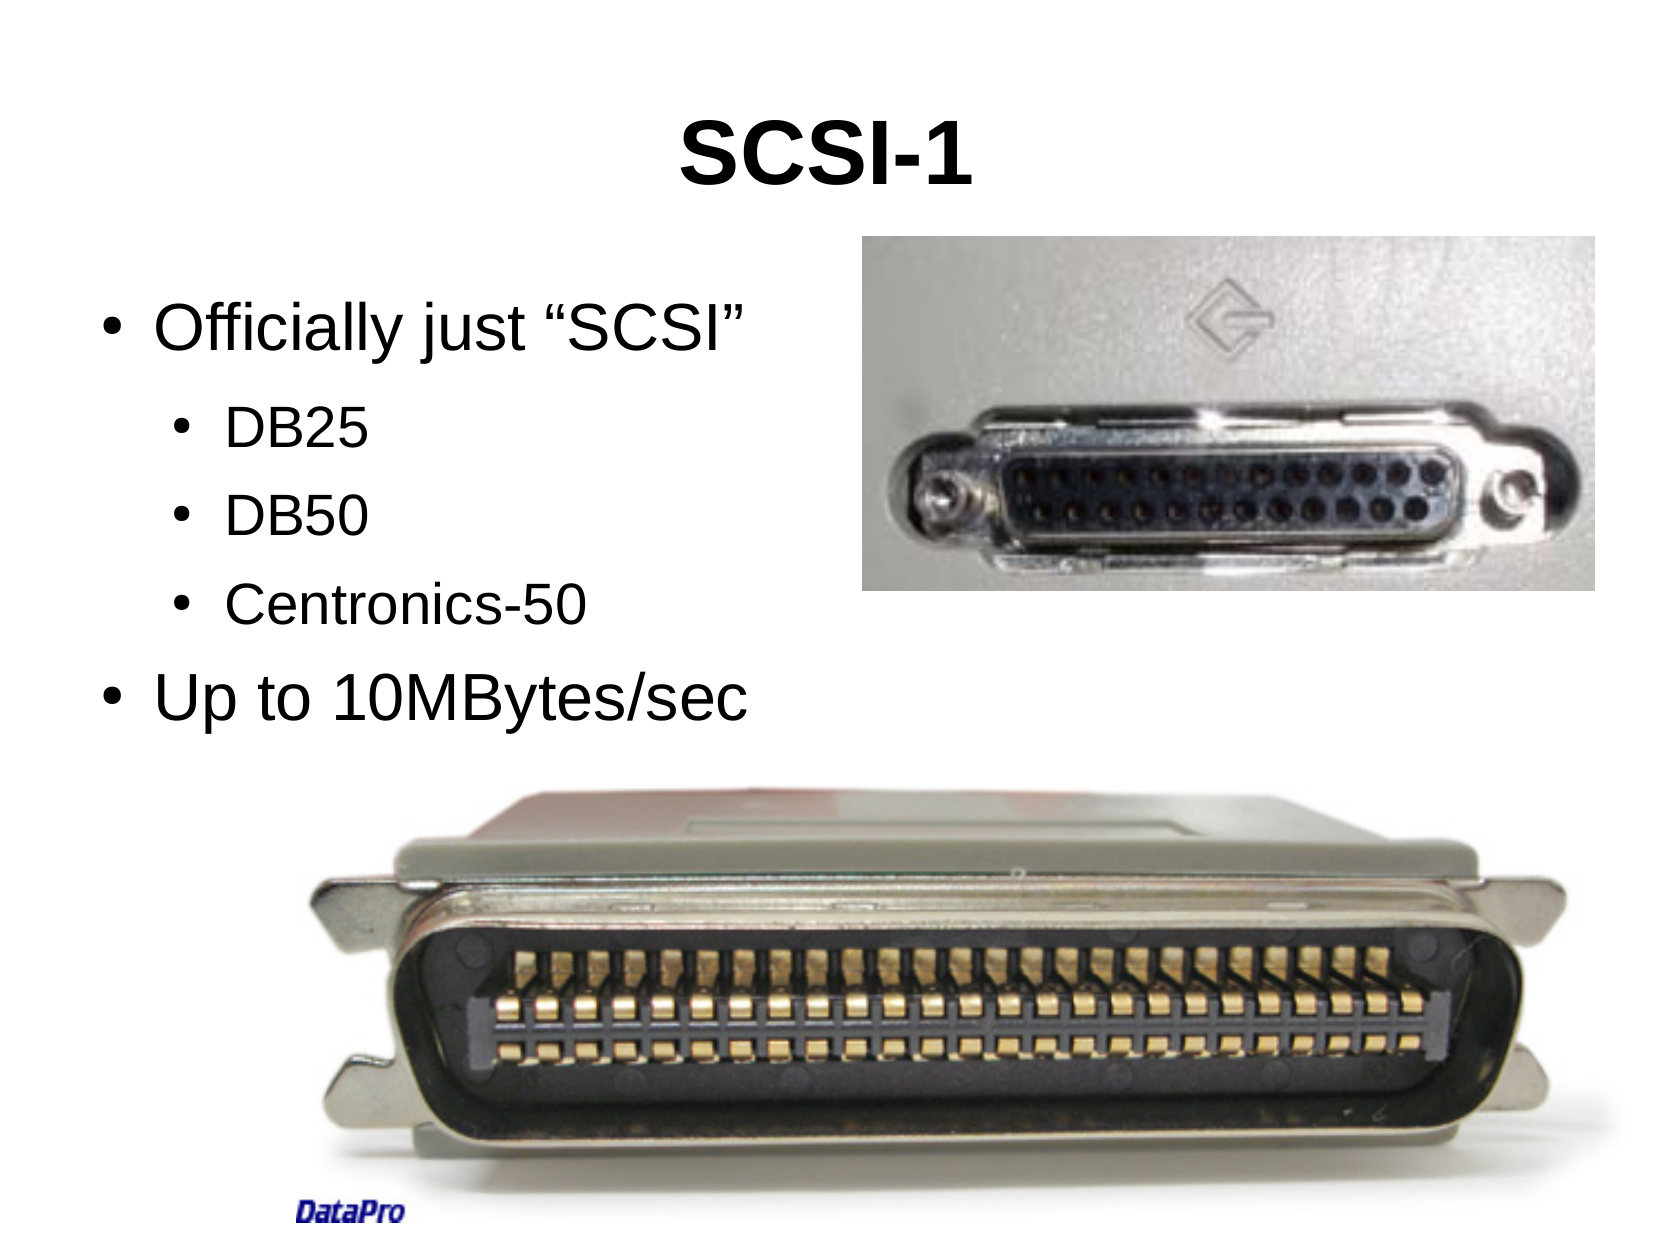

# SCSI-1
Officially just “SCSI”
DB25
DB50
Centronics-50
Up to 10MBytes/sec